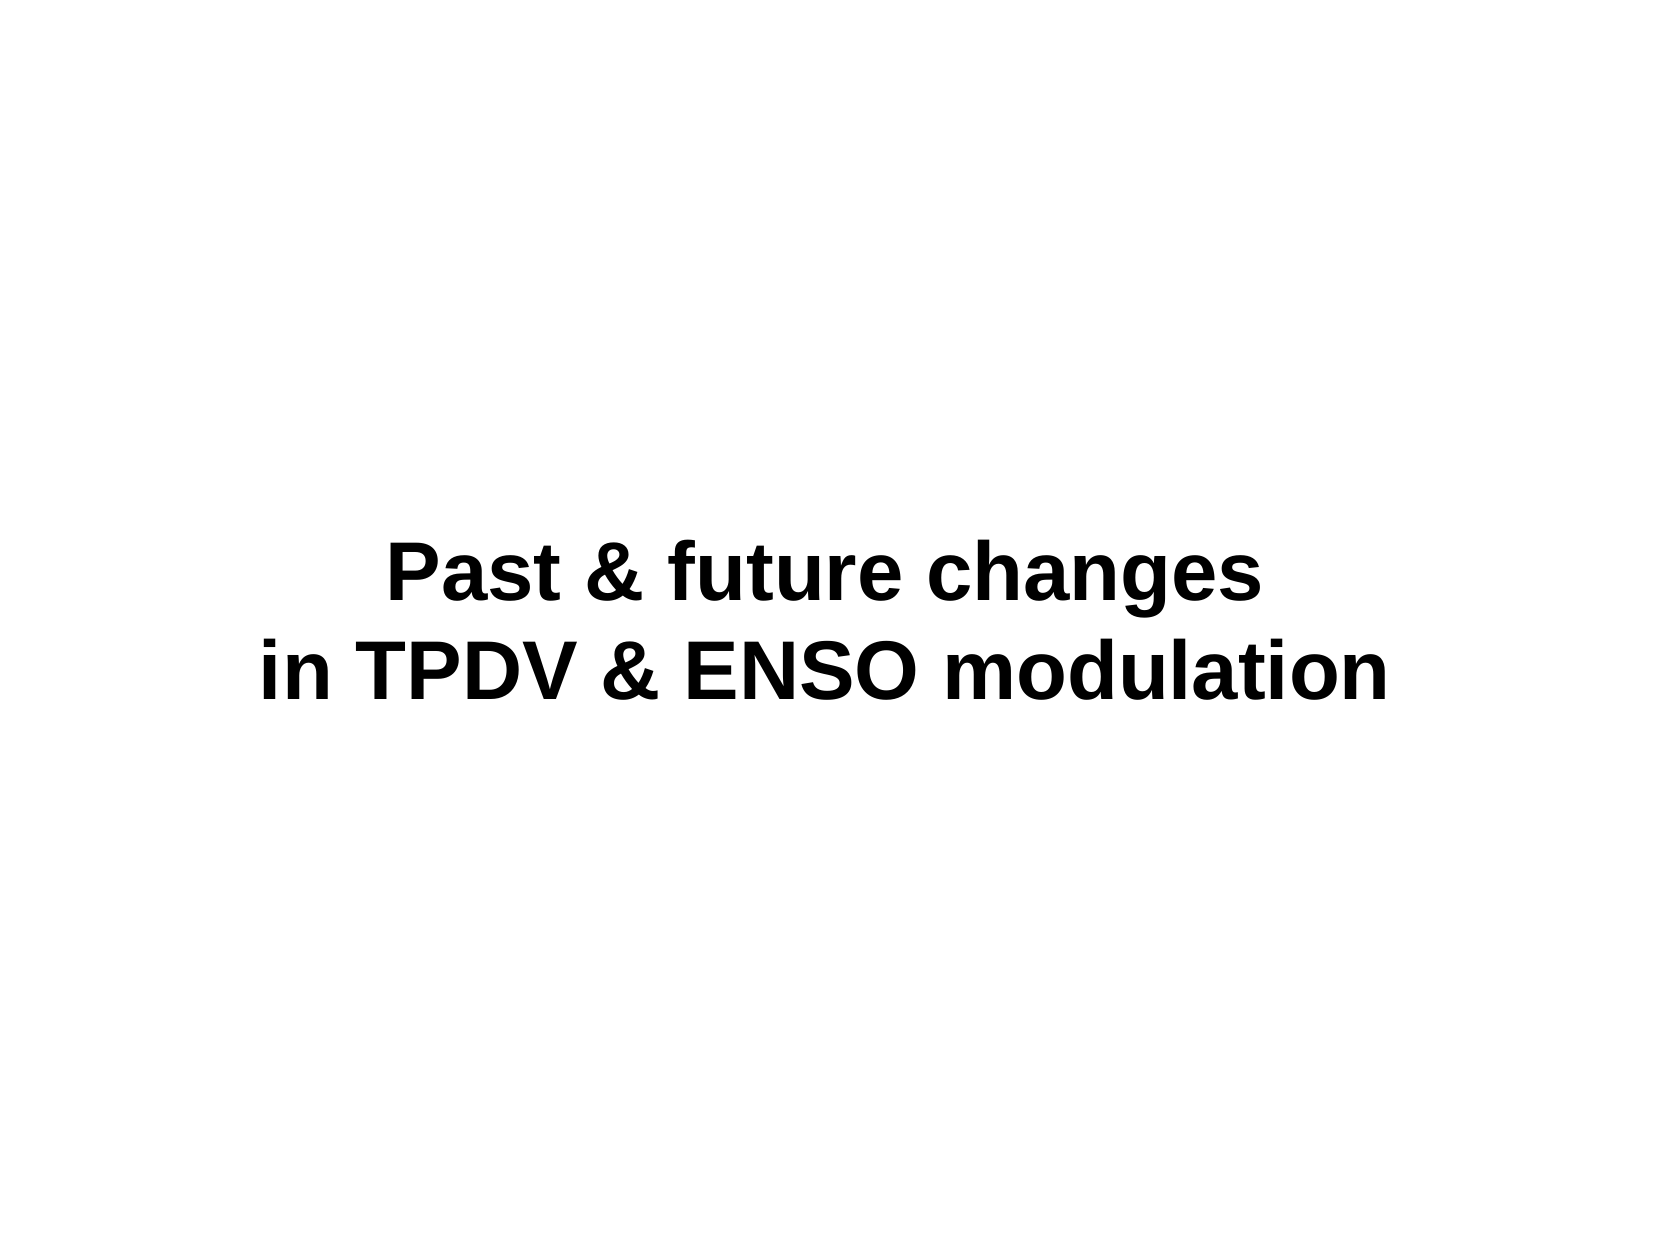

Past & future changes
in TPDV & ENSO modulation